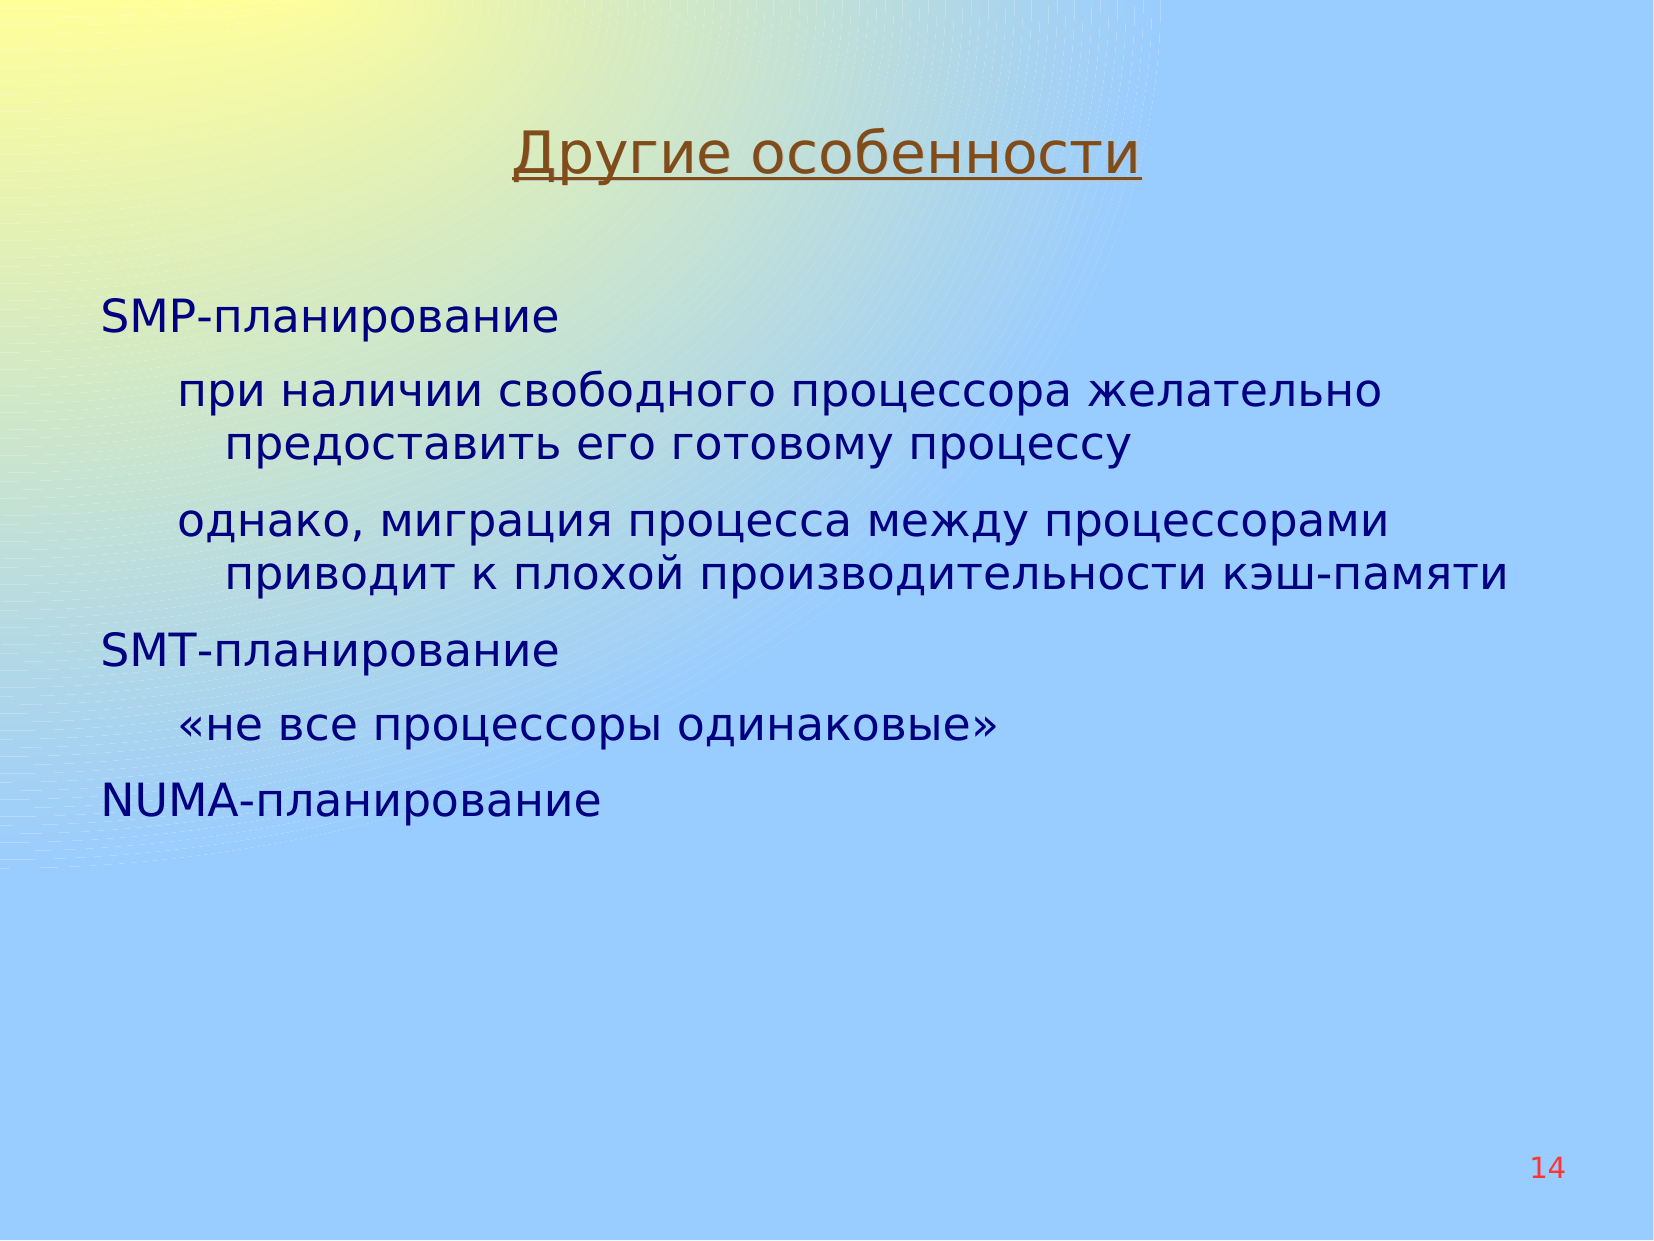

# Другие особенности
SMP-планирование
при наличии свободного процессора желательно предоставить его готовому процессу
однако, миграция процесса между процессорами приводит к плохой производительности кэш-памяти
SMT-планирование
«не все процессоры одинаковые»
NUMA-планирование
14